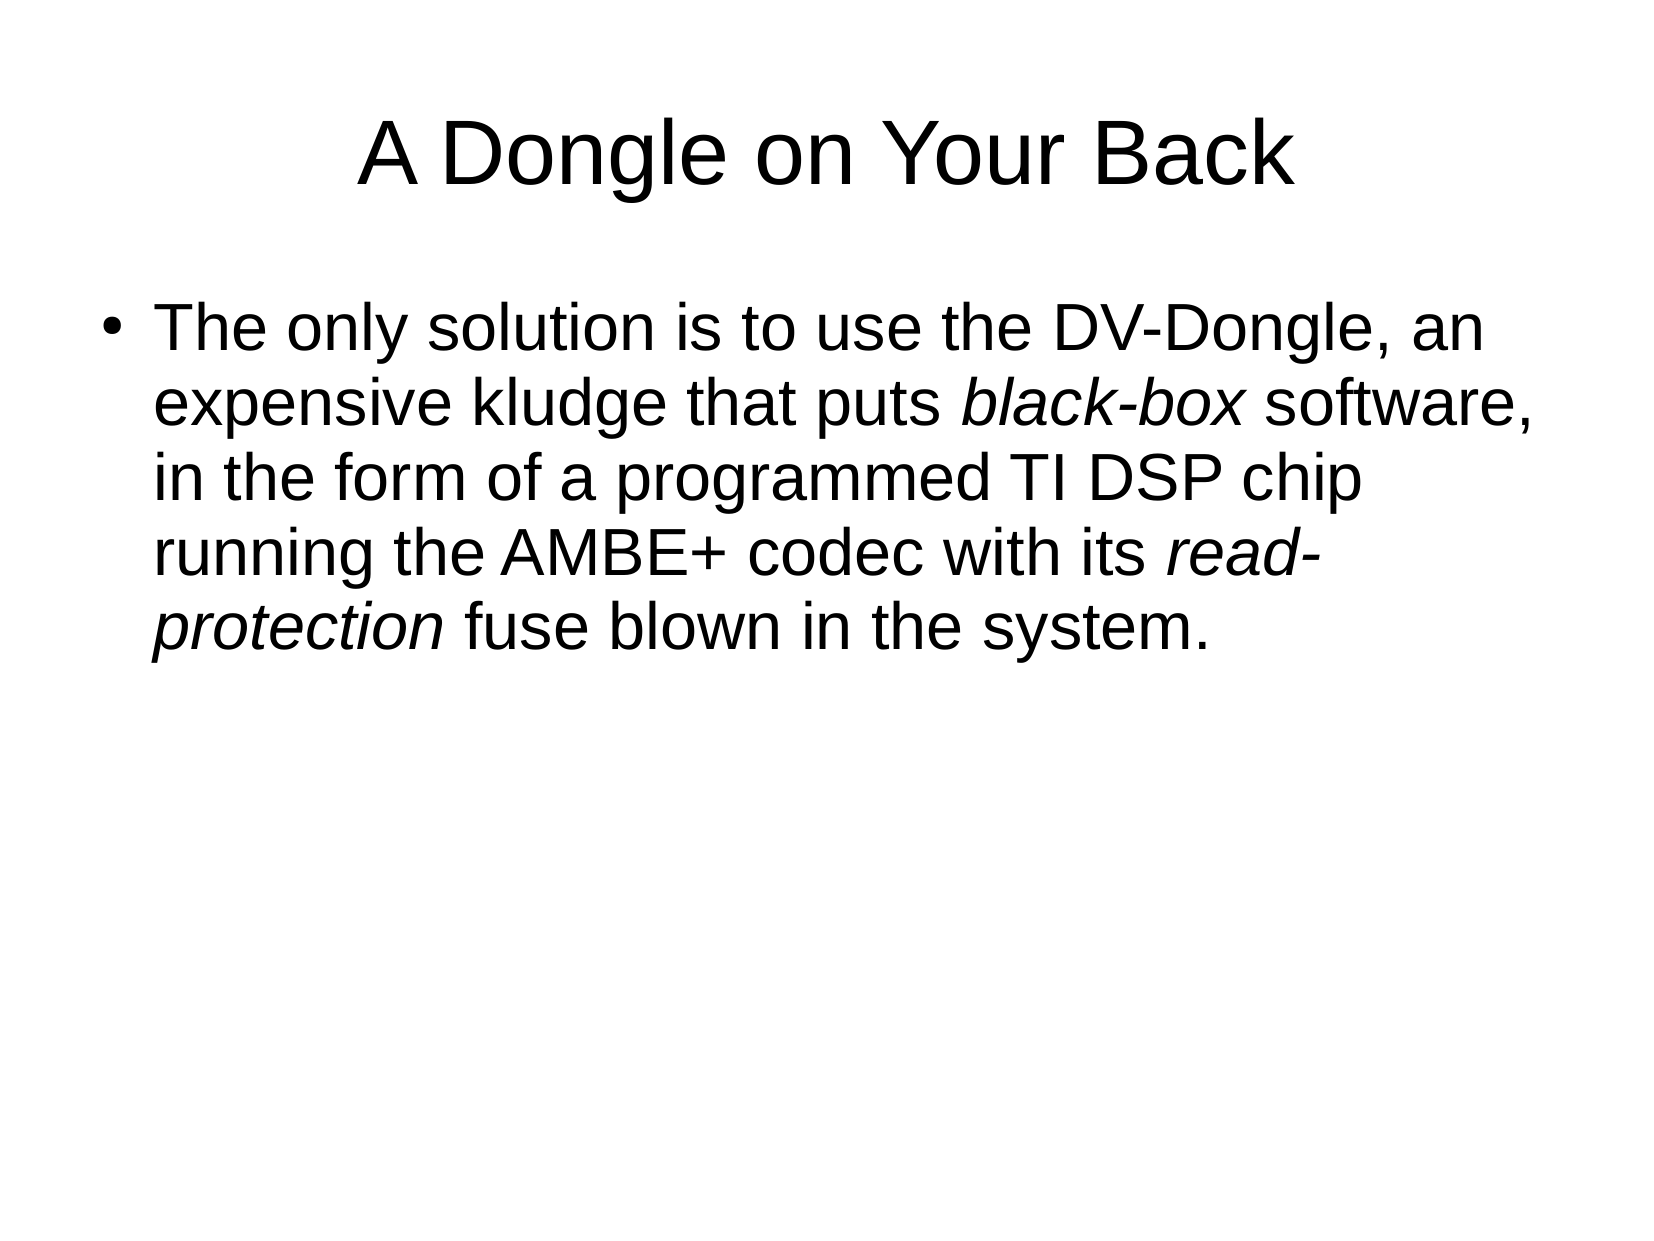

# A Dongle on Your Back
The only solution is to use the DV-Dongle, an expensive kludge that puts black-box software, in the form of a programmed TI DSP chip running the AMBE+ codec with its read-protection fuse blown in the system.